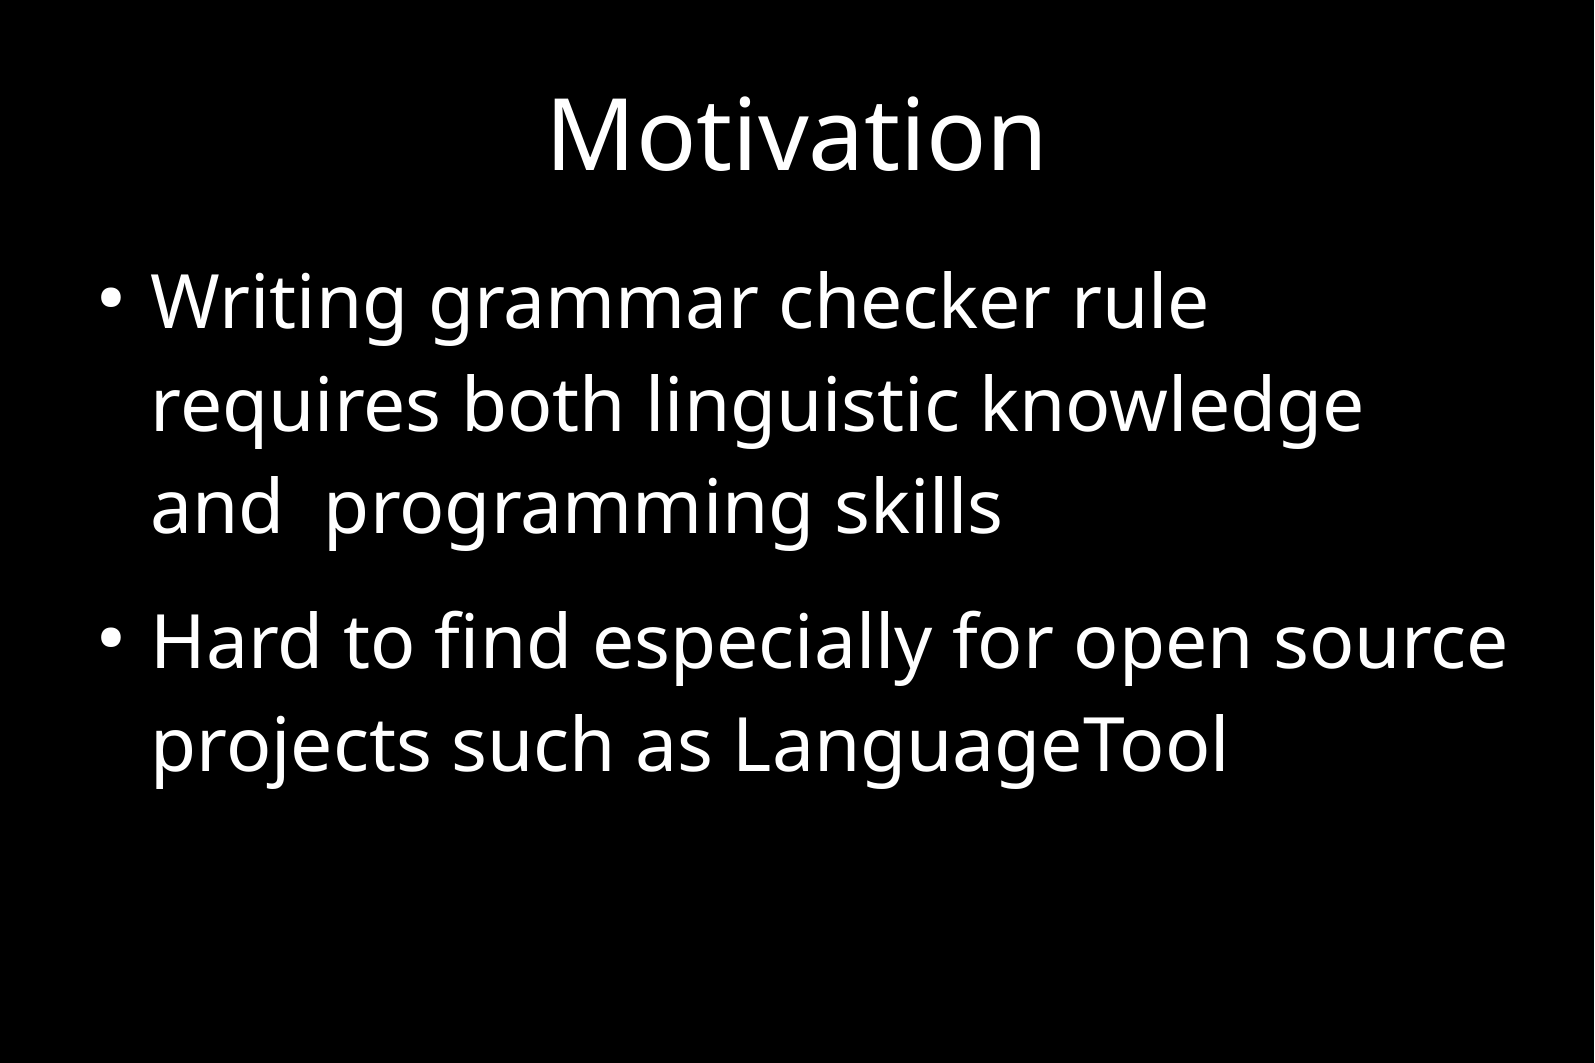

# Motivation
Writing grammar checker rule requires both linguistic knowledge and programming skills
Hard to find especially for open source projects such as LanguageTool